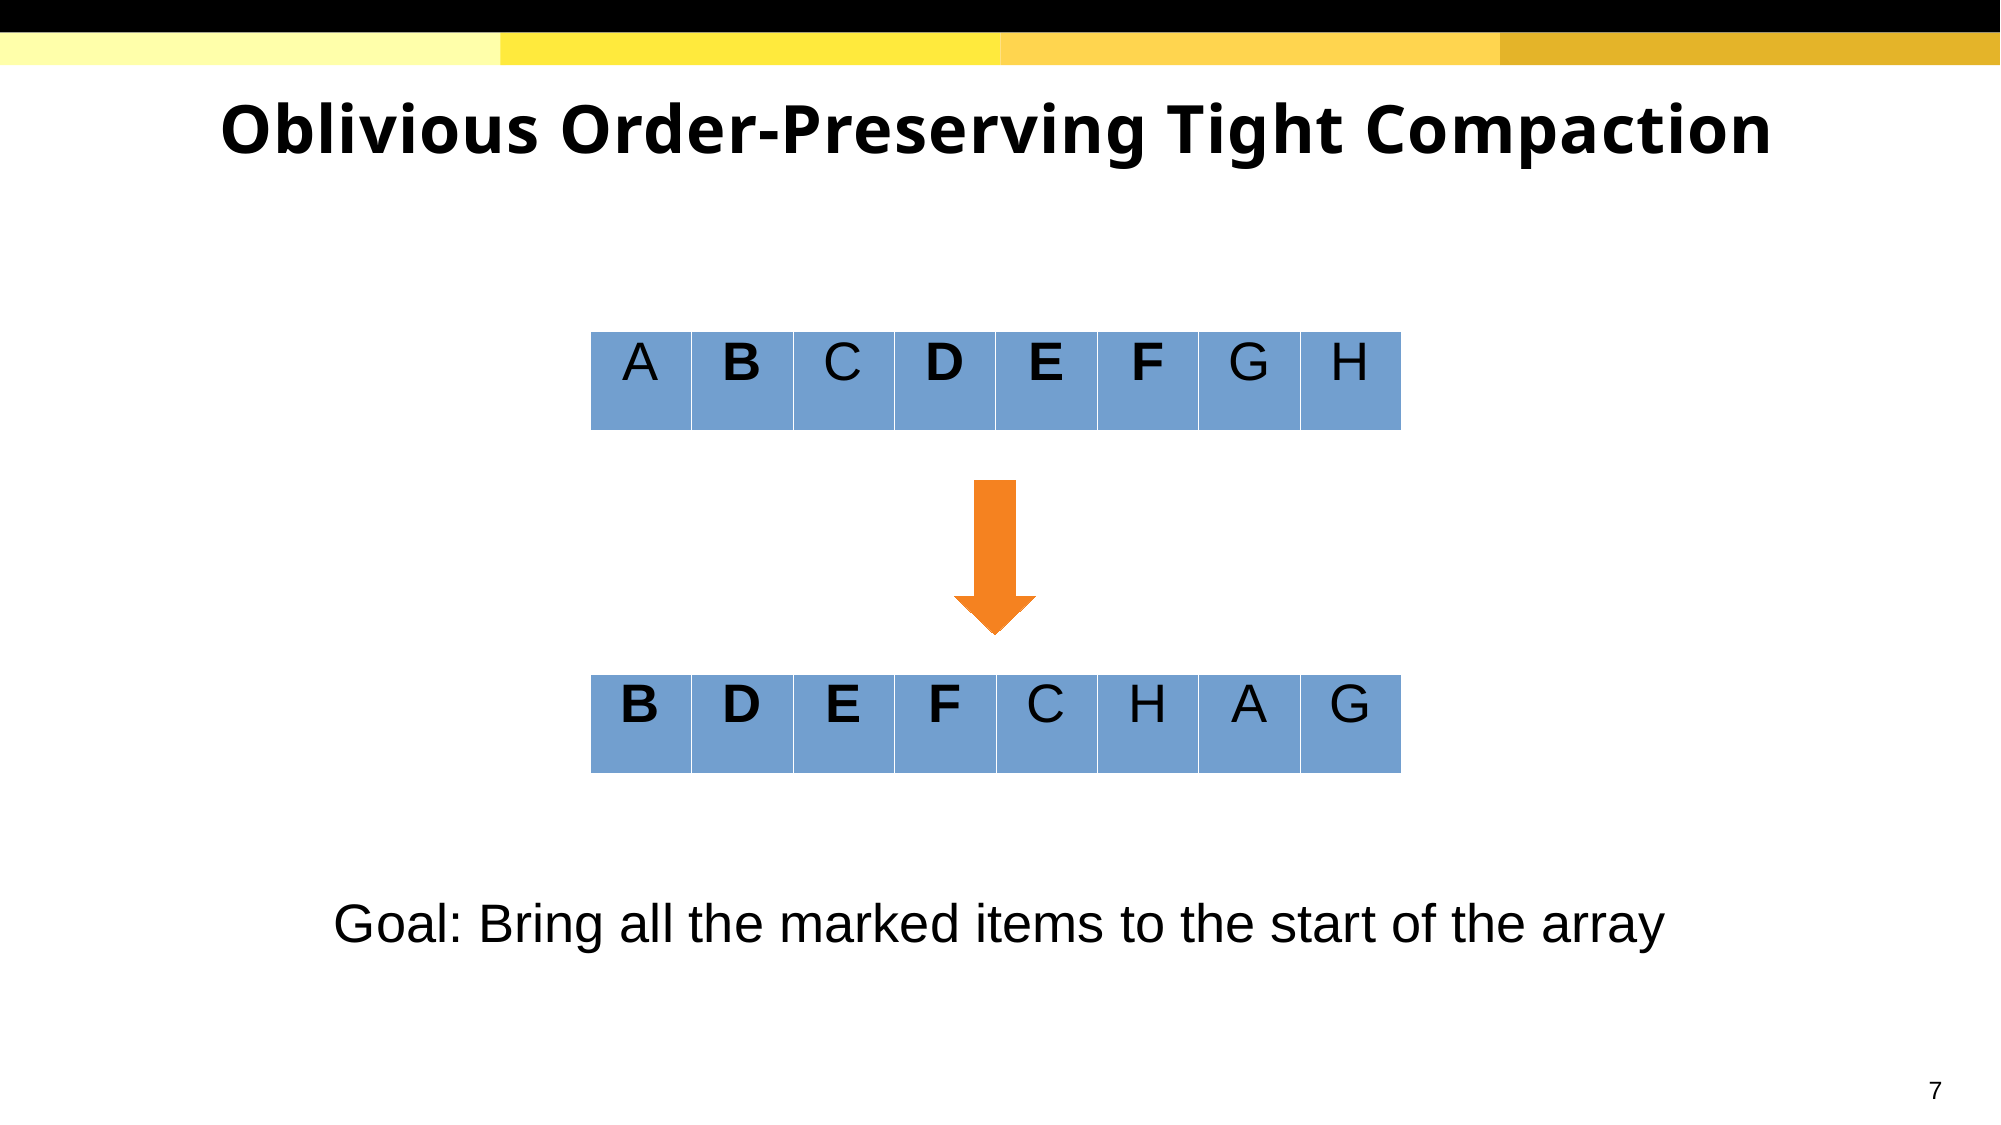

# Oblivious Order-Preserving Tight Compaction
| A | B | C | D | E | F | G | H |
| --- | --- | --- | --- | --- | --- | --- | --- |
| B | D | E | F | C | H | A | G |
| --- | --- | --- | --- | --- | --- | --- | --- |
Goal: Bring all the marked items to the start of the array
7